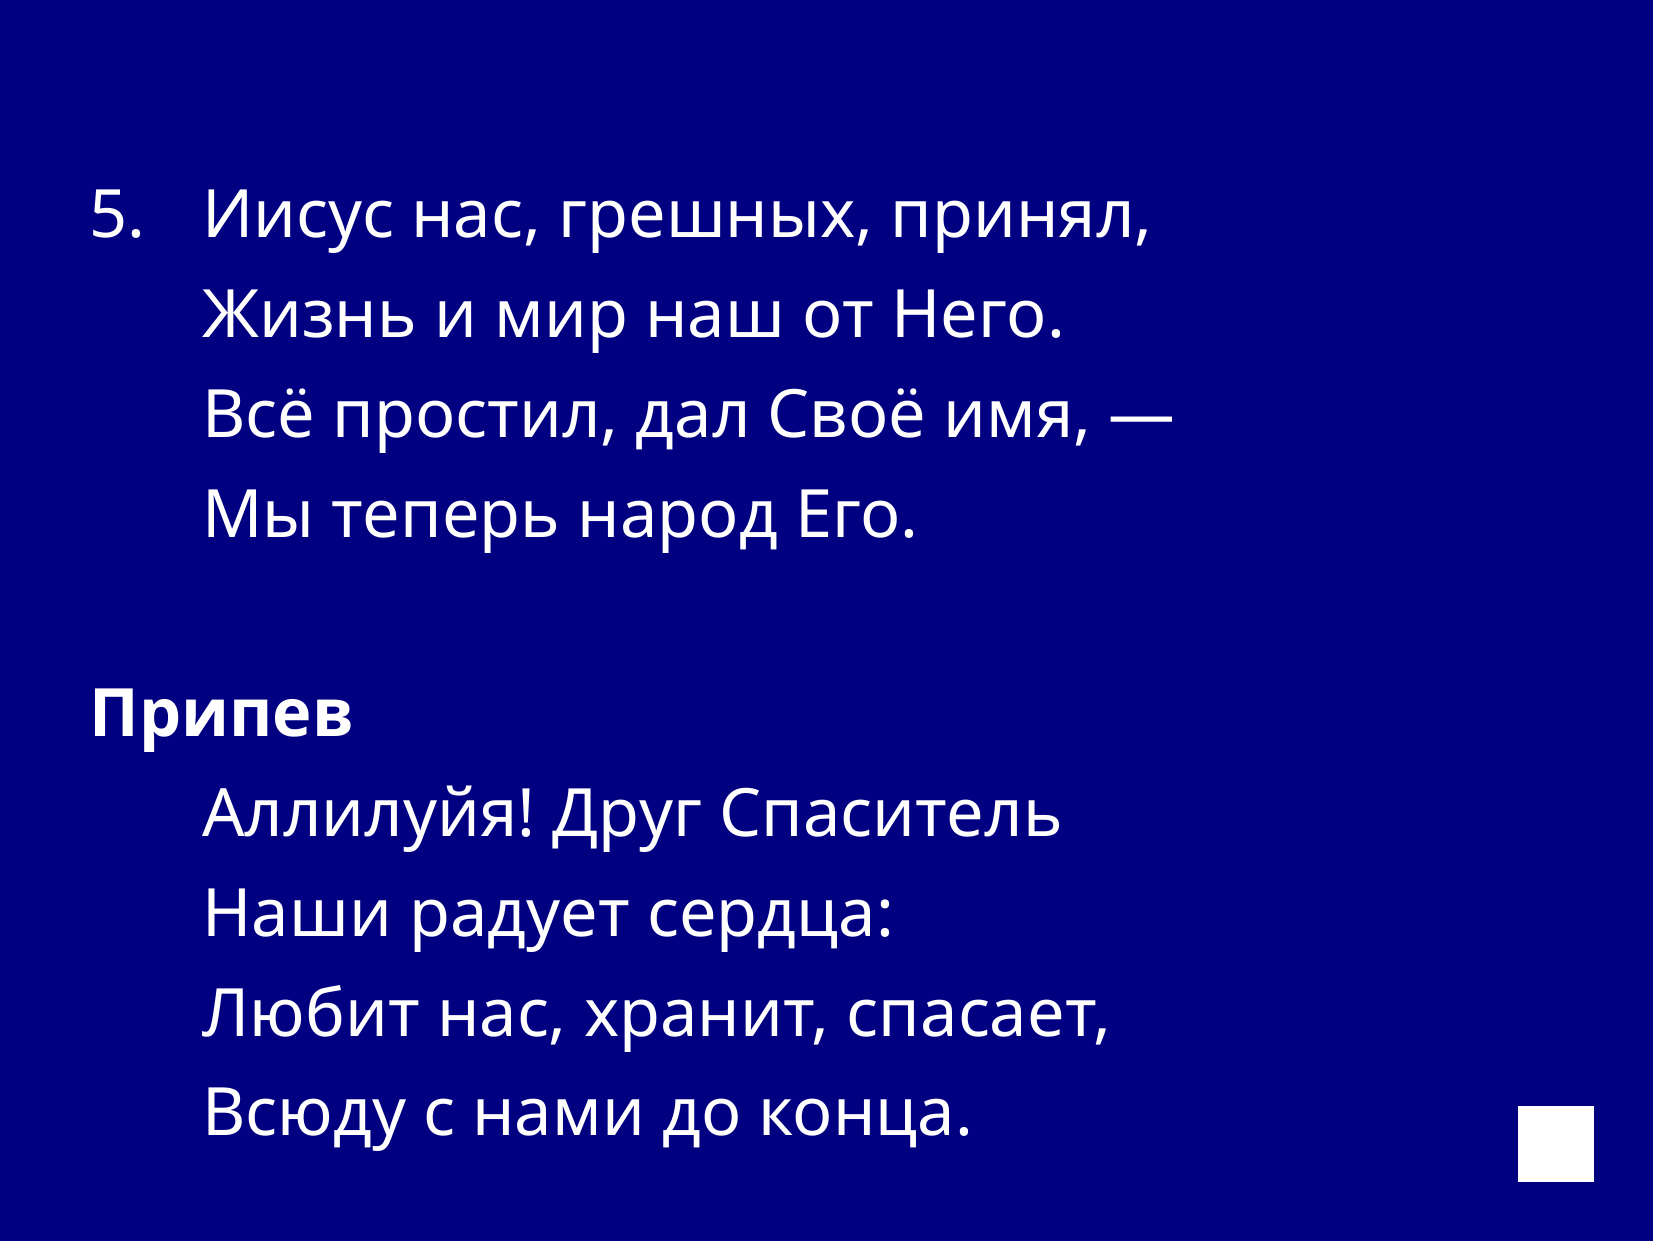

5.	Иисус нас, грешных, принял,
	Жизнь и мир наш от Него.
	Всё простил, дал Своё имя, ―
	Мы теперь народ Его.
Припев
	Аллилуйя! Друг Спаситель
	Наши радует сердца:
	Любит нас, хранит, спасает,
	Всюду с нами до конца.